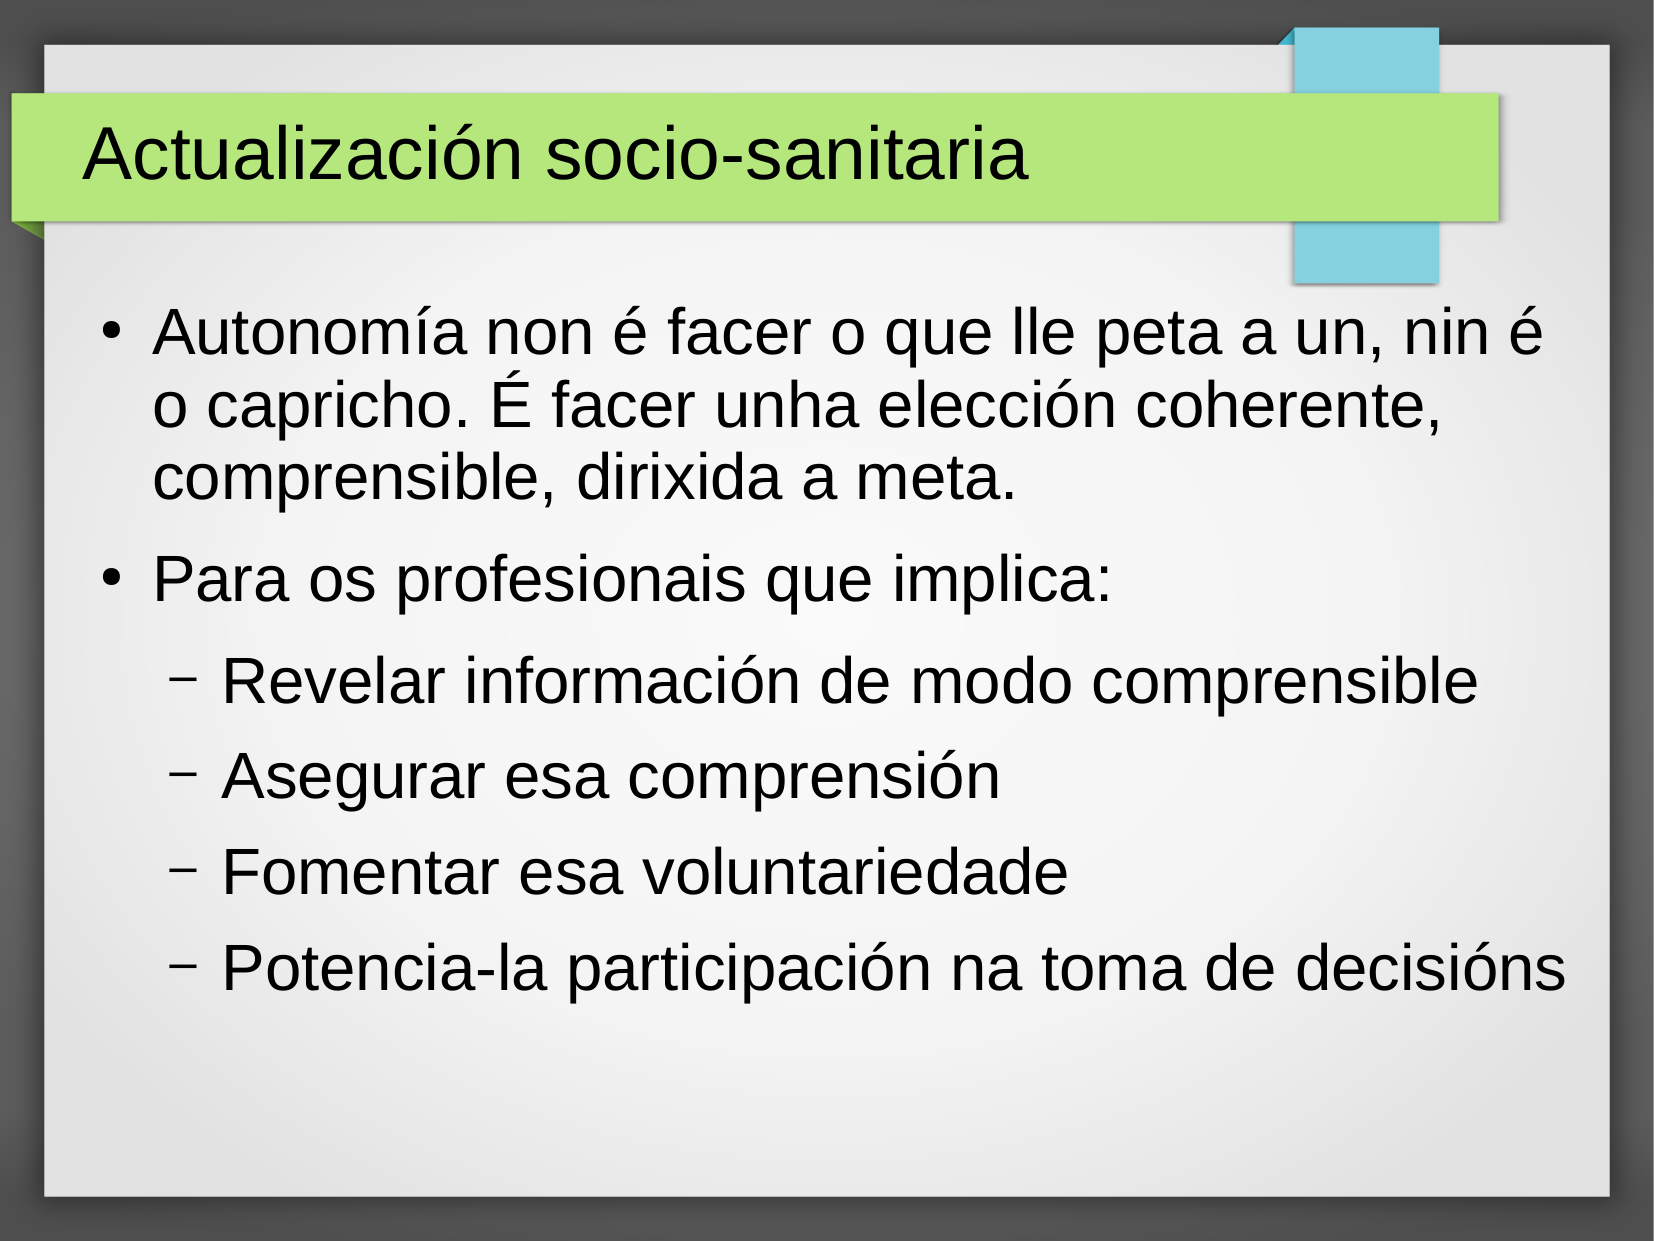

# Actualización socio-sanitaria
Autonomía non é facer o que lle peta a un, nin é o capricho. É facer unha elección coherente, comprensible, dirixida a meta.
Para os profesionais que implica:
Revelar información de modo comprensible
Asegurar esa comprensión
Fomentar esa voluntariedade
Potencia-la participación na toma de decisións